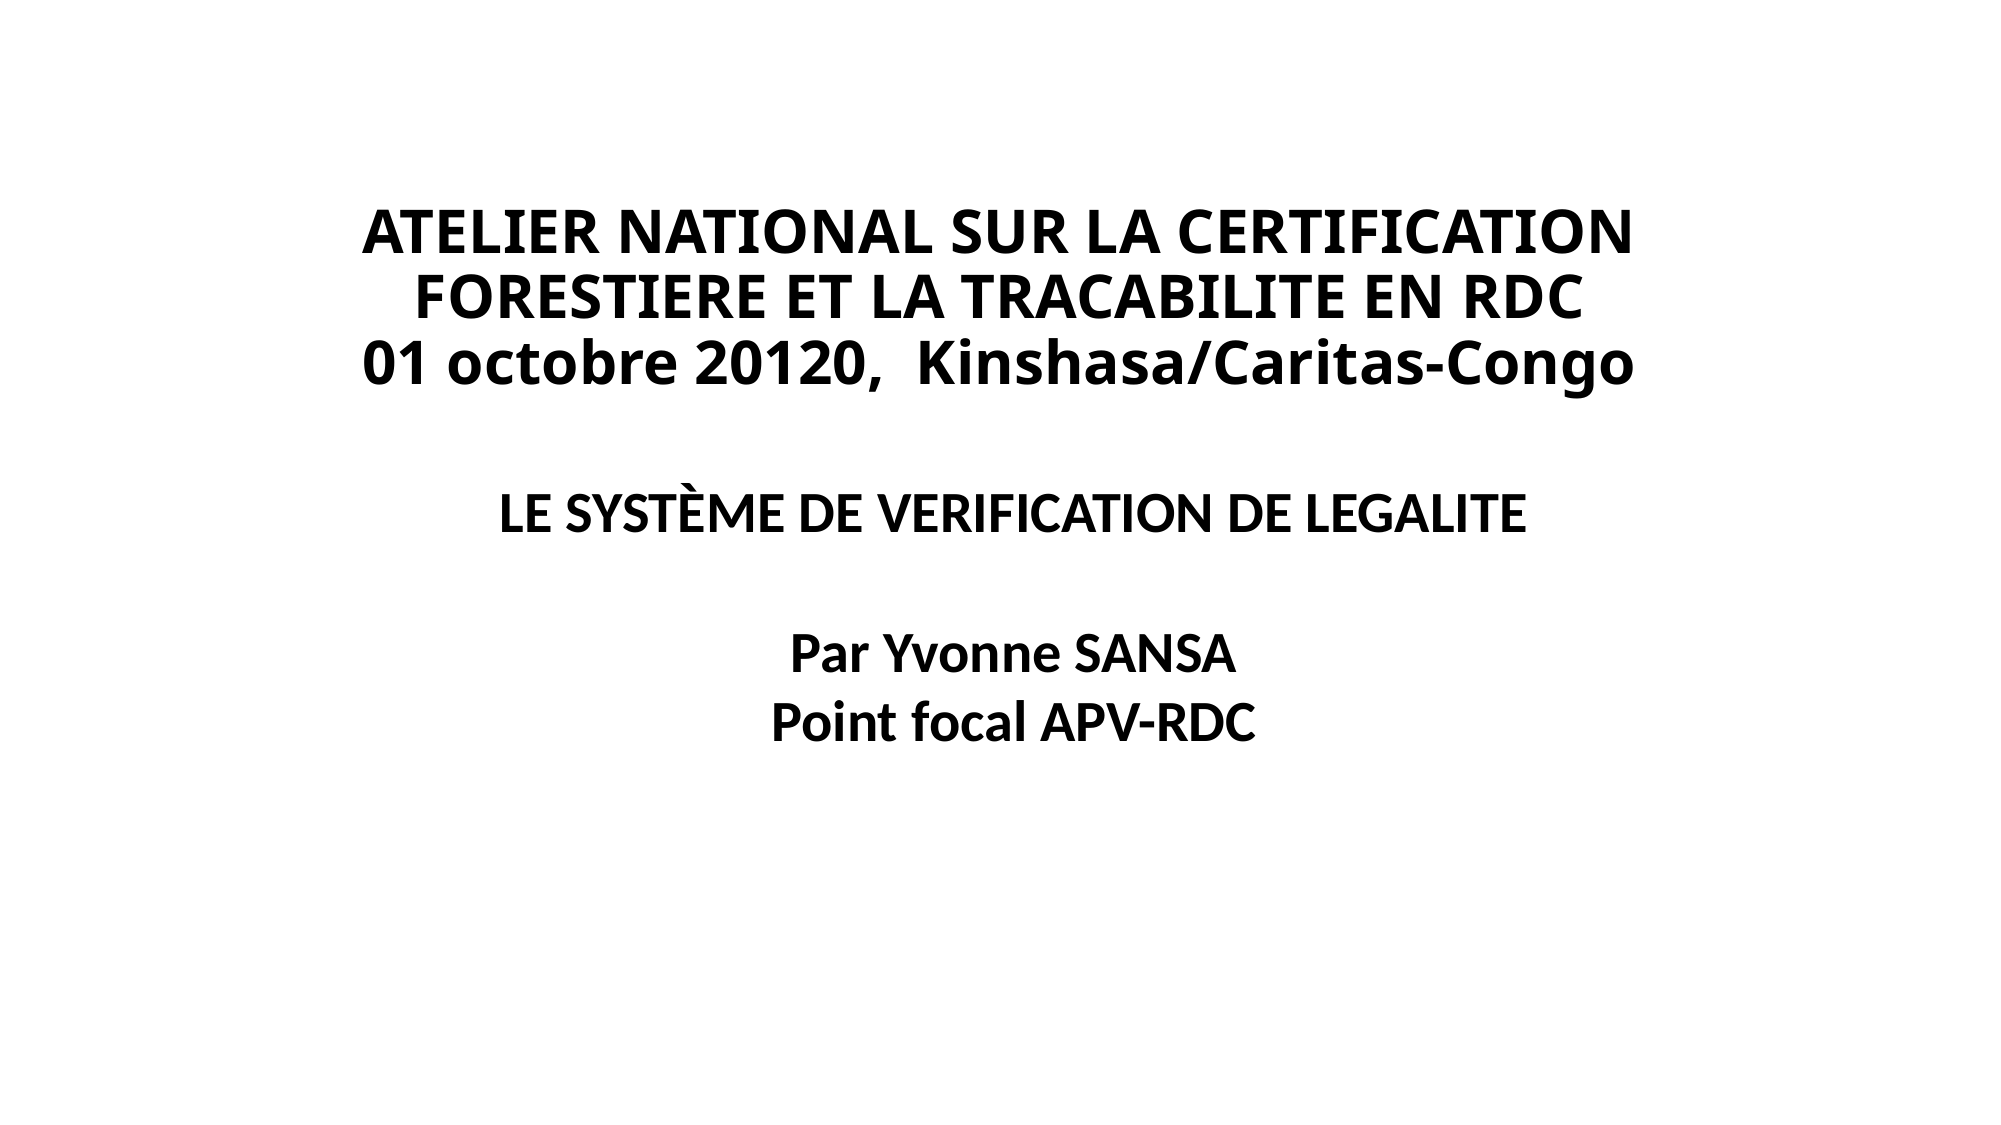

# ATELIER NATIONAL SUR LA CERTIFICATION FORESTIERE ET LA TRACABILITE EN RDC 01 octobre 20120, Kinshasa/Caritas-Congo
LE SYSTÈME DE VERIFICATION DE LEGALITE
Par Yvonne SANSA
Point focal APV-RDC